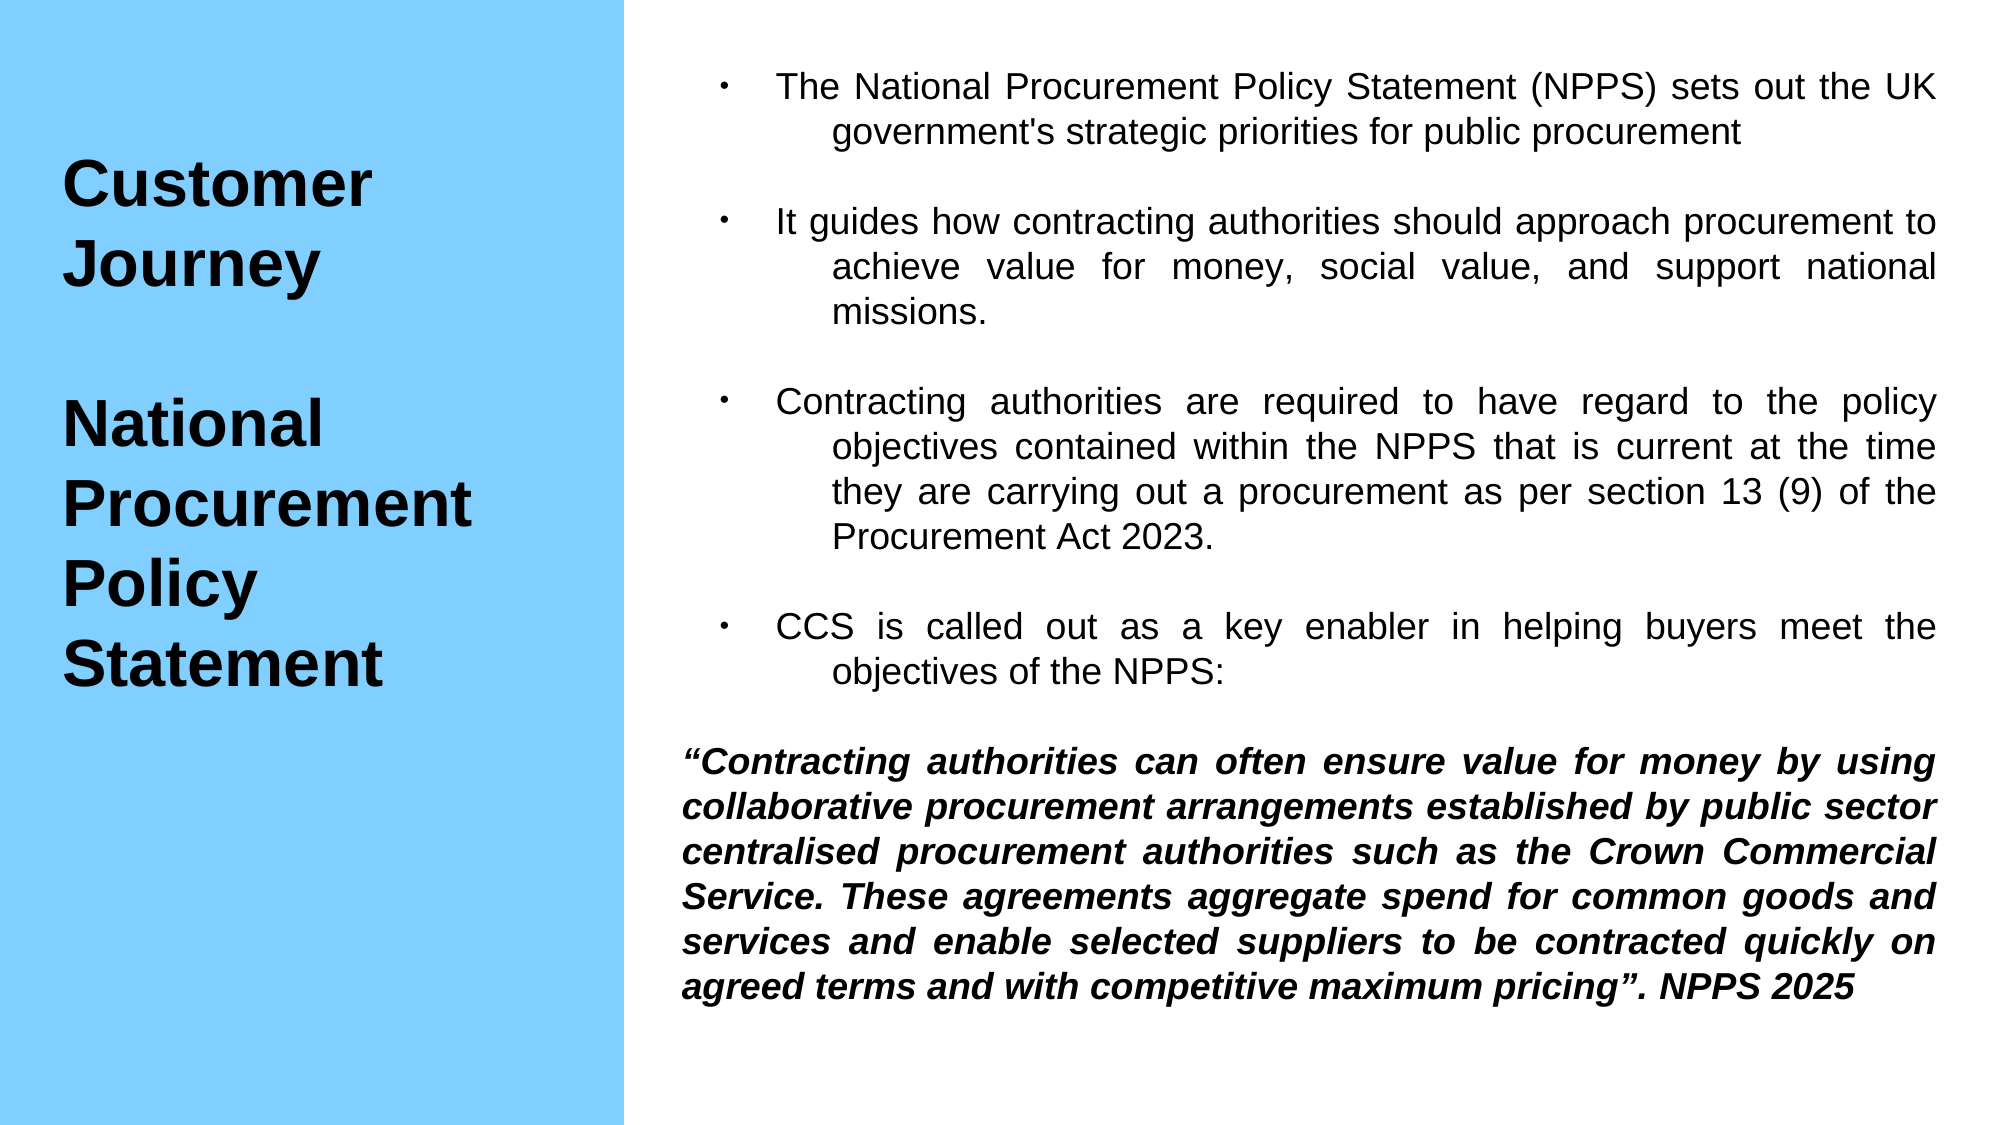

# The National Procurement Policy Statement (NPPS) sets out the UK government's strategic priorities for public procurement
It guides how contracting authorities should approach procurement to achieve value for money, social value, and support national missions.
Contracting authorities are required to have regard to the policy objectives contained within the NPPS that is current at the time they are carrying out a procurement as per section 13 (9) of the Procurement Act 2023.
CCS is called out as a key enabler in helping buyers meet the objectives of the NPPS:
“Contracting authorities can often ensure value for money by using collaborative procurement arrangements established by public sector centralised procurement authorities such as the Crown Commercial Service. These agreements aggregate spend for common goods and services and enable selected suppliers to be contracted quickly on agreed terms and with competitive maximum pricing”. NPPS 2025
Customer Journey
National Procurement Policy Statement